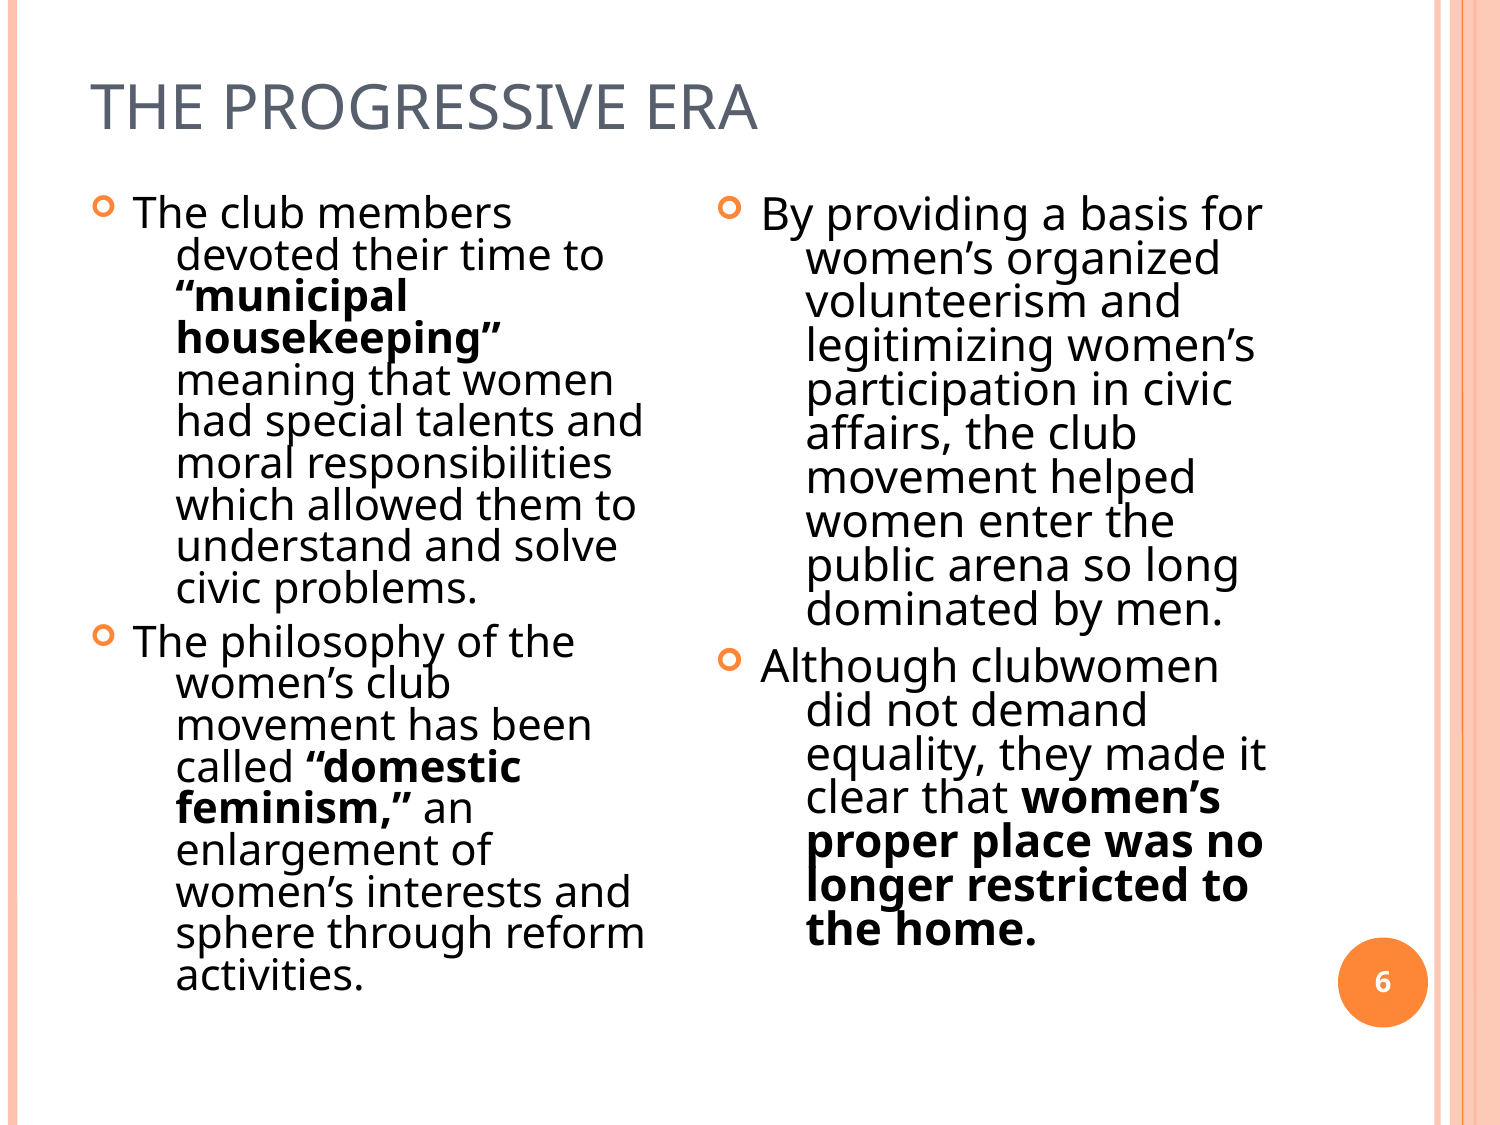

# The Progressive Era
The club members devoted their time to “municipal housekeeping” meaning that women had special talents and moral responsibilities which allowed them to understand and solve civic problems.
The philosophy of the women’s club movement has been called “domestic feminism,” an enlargement of women’s interests and sphere through reform activities.
By providing a basis for women’s organized volunteerism and legitimizing women’s participation in civic affairs, the club movement helped women enter the public arena so long dominated by men.
Although clubwomen did not demand equality, they made it clear that women’s proper place was no longer restricted to the home.